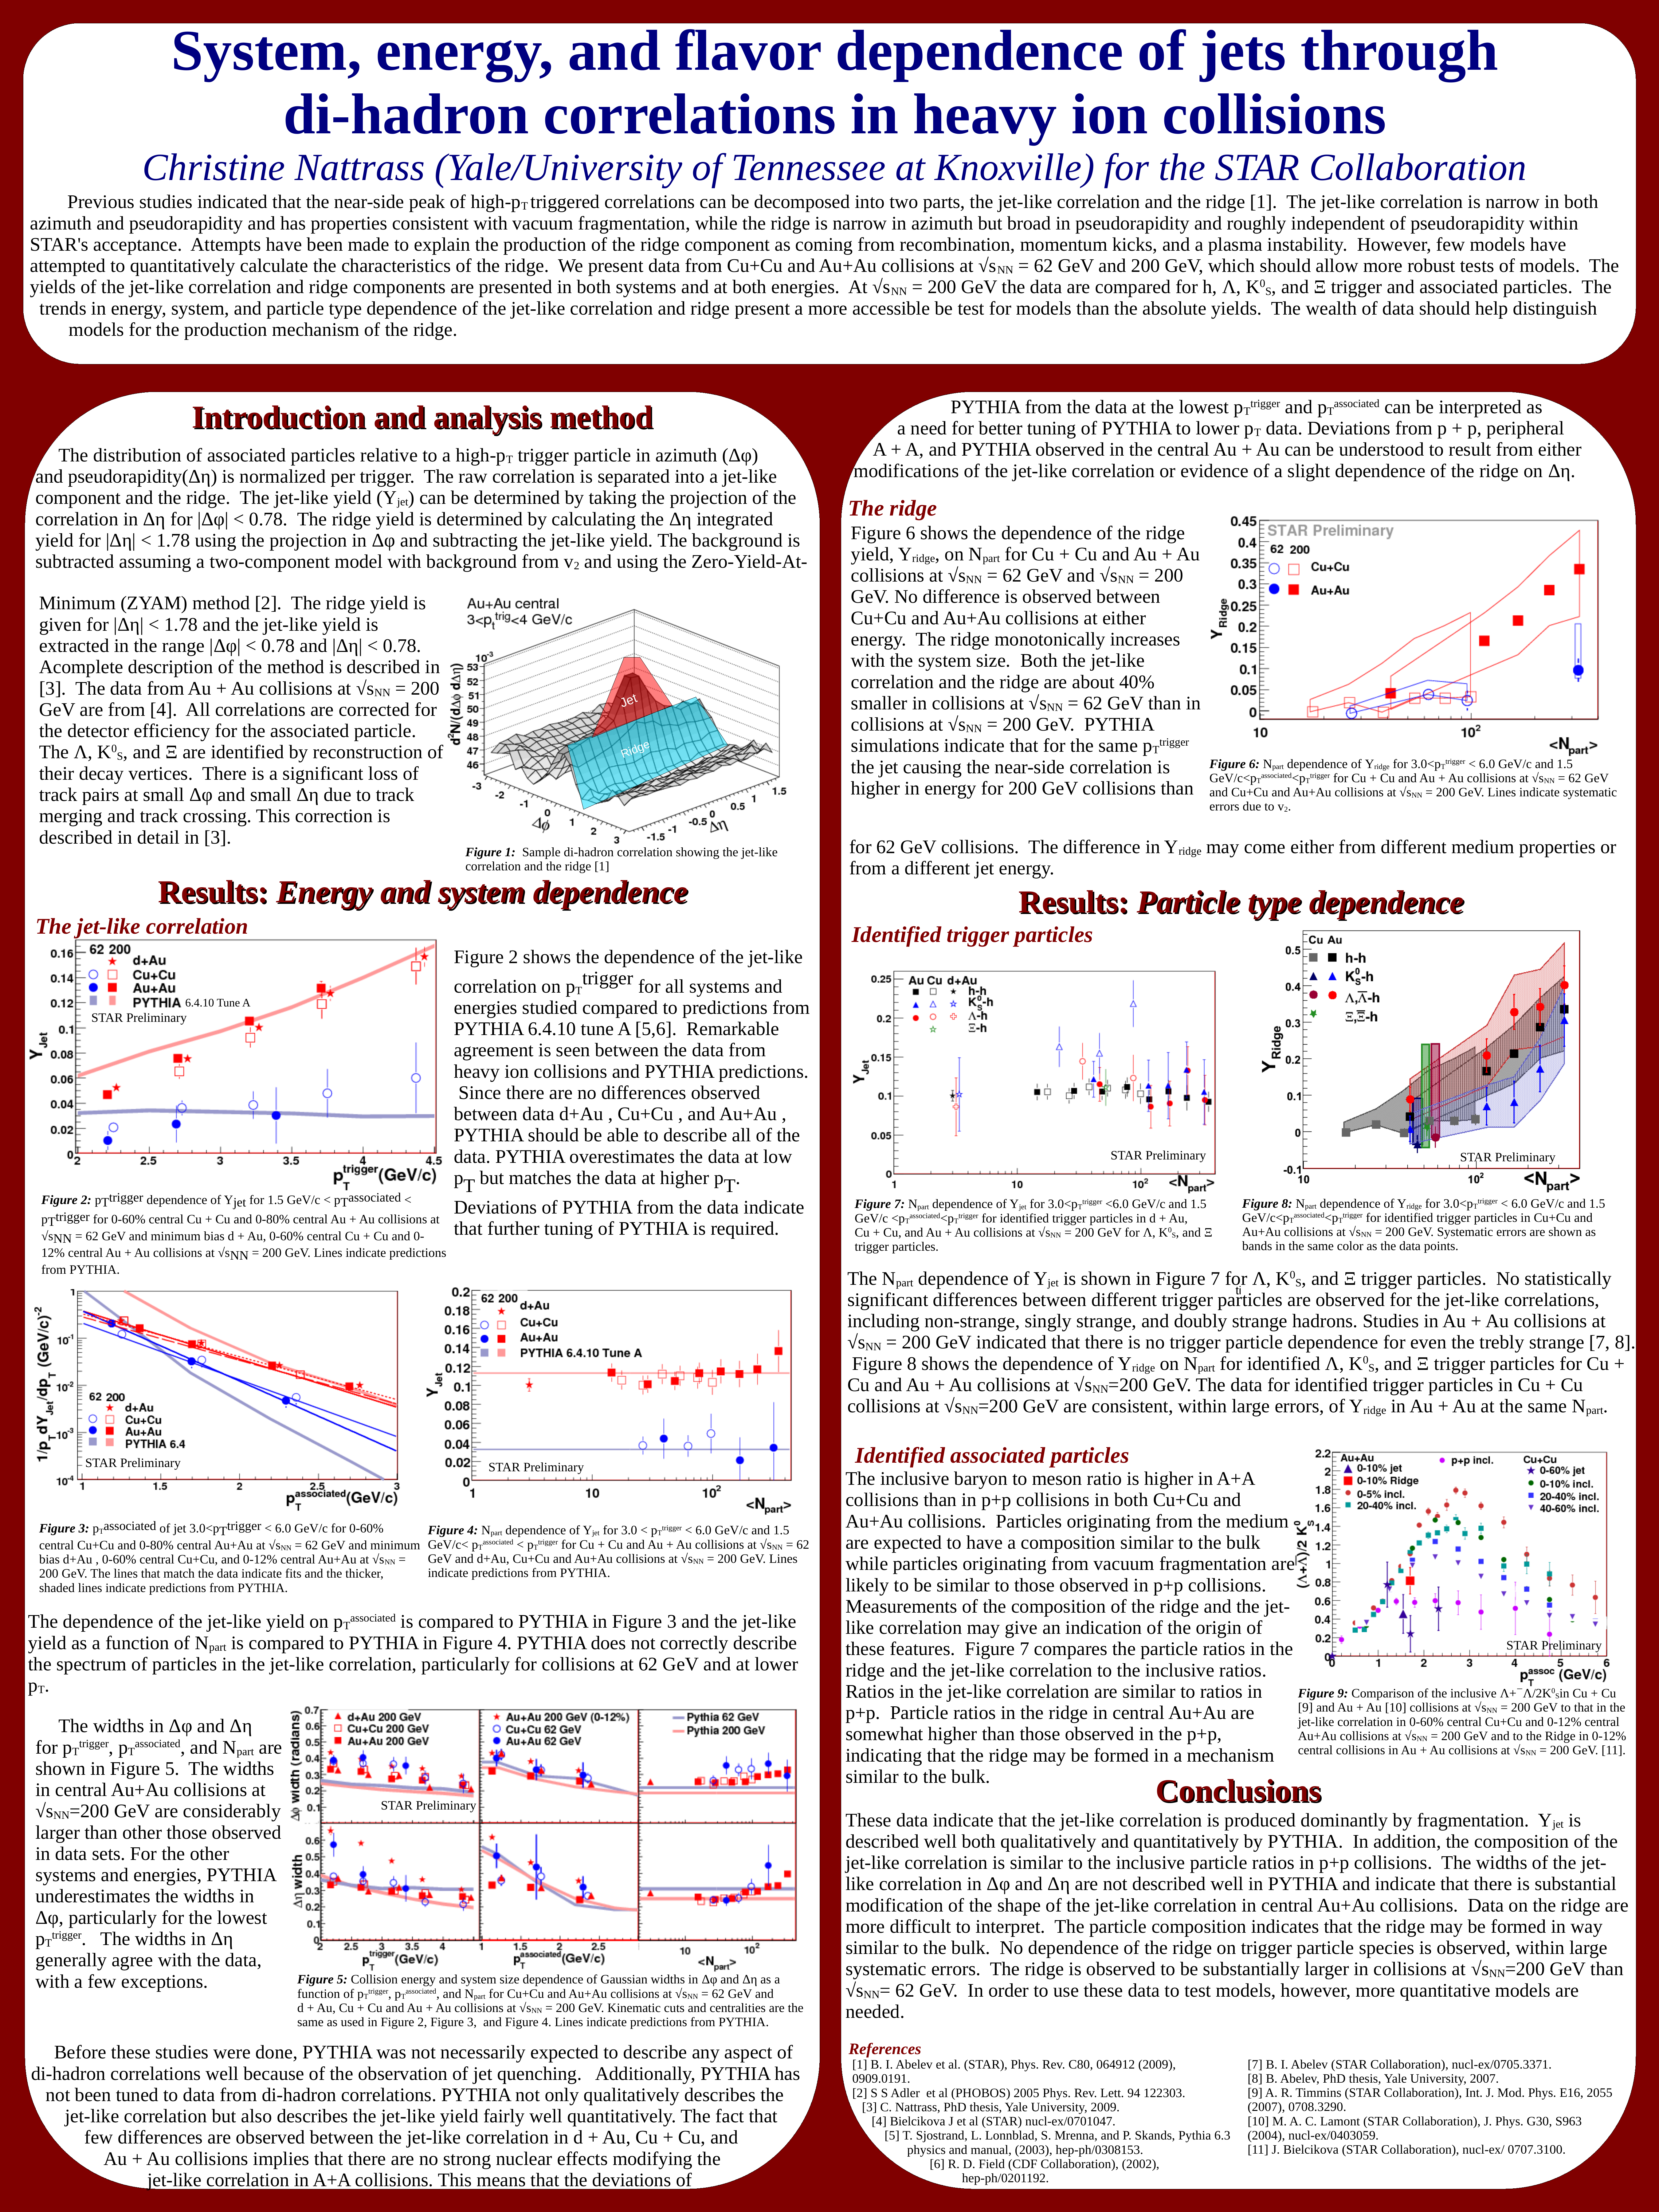

# System, energy, and flavor dependence of jets through di-hadron correlations in heavy ion collisions Christine Nattrass (Yale/University of Tennessee at Knoxville) for the STAR Collaboration
	 Previous studies indicated that the near-side peak of high-pT triggered correlations can be decomposed into two parts, the jet-like correlation and the ridge [1]. The jet-like correlation is narrow in both azimuth and pseudorapidity and has properties consistent with vacuum fragmentation, while the ridge is narrow in azimuth but broad in pseudorapidity and roughly independent of pseudorapidity within STAR's acceptance. Attempts have been made to explain the production of the ridge component as coming from recombination, momentum kicks, and a plasma instability. However, few models have attempted to quantitatively calculate the characteristics of the ridge. We present data from Cu+Cu and Au+Au collisions at √sNN = 62 GeV and 200 GeV, which should allow more robust tests of models. The yields of the jet-like correlation and ridge components are presented in both systems and at both energies. At √sNN = 200 GeV the data are compared for h, Λ, K0S, and Ξ trigger and associated particles. The
 trends in energy, system, and particle type dependence of the jet-like correlation and ridge present a more accessible be test for models than the absolute yields. The wealth of data should help distinguish
 models for the production mechanism of the ridge.
ti
				 PYTHIA from the data at the lowest pTtrigger and pTassociated can be interpreted as
 a need for better tuning of PYTHIA to lower pT data. Deviations from p + p, peripheral
 A + A, and PYTHIA observed in the central Au + Au can be understood to result from either
 modifications of the jet-like correlation or evidence of a slight dependence of the ridge on Δη.
Introduction and analysis method
	The distribution of associated particles relative to a high-pT trigger particle in azimuth (Δφ)
and pseudorapidity(Δη) is normalized per trigger. The raw correlation is separated into a jet-like component and the ridge. The jet-like yield (Yjet) can be determined by taking the projection of the correlation in Δη for |Δφ| < 0.78. The ridge yield is determined by calculating the Δη integrated yield for |Δη| < 1.78 using the projection in Δφ and subtracting the jet-like yield. The background is subtracted assuming a two-component model with background from v2 and using the Zero-Yield-At-
Jet
Ridge
Figure 1: Sample di-hadron correlation showing the jet-like correlation and the ridge [1]
Minimum (ZYAM) method [2]. The ridge yield is given for |Δη| < 1.78 and the jet-like yield is extracted in the range |Δφ| < 0.78 and |Δη| < 0.78. Acomplete description of the method is described in [3]. The data from Au + Au collisions at √sNN = 200 GeV are from [4]. All correlations are corrected for the detector efficiency for the associated particle. The Λ, K0S, and Ξ are identified by reconstruction of their decay vertices. There is a significant loss of track pairs at small Δφ and small Δη due to track merging and track crossing. This correction is described in detail in [3].
The ridge
Figure 6: Npart dependence of Yridge for 3.0<pTtrigger < 6.0 GeV/c and 1.5 GeV/c<pTassociated<pTtrigger for Cu + Cu and Au + Au collisions at √sNN = 62 GeV and Cu+Cu and Au+Au collisions at √sNN = 200 GeV. Lines indicate systematic errors due to v2.
Figure 6 shows the dependence of the ridge yield, Yridge, on Npart for Cu + Cu and Au + Au collisions at √sNN = 62 GeV and √sNN = 200 GeV. No difference is observed between Cu+Cu and Au+Au collisions at either energy. The ridge monotonically increases with the system size. Both the jet-like correlation and the ridge are about 40% smaller in collisions at √sNN = 62 GeV than in collisions at √sNN = 200 GeV. PYTHIA simulations indicate that for the same pTtrigger the jet causing the near-side correlation is higher in energy for 200 GeV collisions than
for 62 GeV collisions. The difference in Yridge may come either from different medium properties or from a different jet energy.
Results: Energy and system dependence
Results: Particle type dependence
Identified trigger particles
STAR Preliminary
Figure 8: Npart dependence of Yridge for 3.0<pTtrigger < 6.0 GeV/c and 1.5 GeV/c<pTassociated<pTtrigger for identified trigger particles in Cu+Cu and Au+Au collisions at √sNN = 200 GeV. Systematic errors are shown as bands in the same color as the data points.
STAR Preliminary
Figure 7: Npart dependence of Yjet for 3.0<pTtrigger <6.0 GeV/c and 1.5 GeV/c <pTassociated<pTtrigger for identified trigger particles in d + Au,
Cu + Cu, and Au + Au collisions at √sNN = 200 GeV for Λ, K0S, and Ξ trigger particles.
The Npart dependence of Yjet is shown in Figure 7 for Λ, K0S, and Ξ trigger particles. No statistically significant differences between different trigger particles are observed for the jet-like correlations, including non-strange, singly strange, and doubly strange hadrons. Studies in Au + Au collisions at √sNN = 200 GeV indicated that there is no trigger particle dependence for even the trebly strange [7, 8]. Figure 8 shows the dependence of Yridge on Npart for identified Λ, K0S, and Ξ trigger particles for Cu + Cu and Au + Au collisions at √sNN=200 GeV. The data for identified trigger particles in Cu + Cu collisions at √sNN=200 GeV are consistent, within large errors, of Yridge in Au + Au at the same Npart.
The jet-like correlation
6.4.10 Tune A
STAR Preliminary
Figure 2: pTtrigger dependence of Yjet for 1.5 GeV/c < pTassociated < pTtrigger for 0-60% central Cu + Cu and 0-80% central Au + Au collisions at √sNN = 62 GeV and minimum bias d + Au, 0-60% central Cu + Cu and 0-12% central Au + Au collisions at √sNN = 200 GeV. Lines indicate predictions from PYTHIA.
Figure 2 shows the dependence of the jet-like correlation on pTtrigger for all systems and energies studied compared to predictions from PYTHIA 6.4.10 tune A [5,6]. Remarkable agreement is seen between the data from heavy ion collisions and PYTHIA predictions. Since there are no differences observed between data d+Au , Cu+Cu , and Au+Au , PYTHIA should be able to describe all of the data. PYTHIA overestimates the data at low pT but matches the data at higher pT. Deviations of PYTHIA from the data indicate that further tuning of PYTHIA is required.
STAR Preliminary
Figure 4: Npart dependence of Yjet for 3.0 < pTtrigger < 6.0 GeV/c and 1.5 GeV/c< pTassociated < pTtrigger for Cu + Cu and Au + Au collisions at √sNN = 62 GeV and d+Au, Cu+Cu and Au+Au collisions at √sNN = 200 GeV. Lines indicate predictions from PYTHIA.
STAR Preliminary
Figure 3: pTassociated of jet 3.0<pTtrigger < 6.0 GeV/c for 0-60% central Cu+Cu and 0-80% central Au+Au at √sNN = 62 GeV and minimum bias d+Au , 0-60% central Cu+Cu, and 0-12% central Au+Au at √sNN = 200 GeV. The lines that match the data indicate fits and the thicker, shaded lines indicate predictions from PYTHIA.
Identified associated particles
STAR Preliminary
Figure 9: Comparison of the inclusive Λ+`Λ/2K0Sin Cu + Cu [9] and Au + Au [10] collisions at √sNN = 200 GeV to that in the jet-like correlation in 0-60% central Cu+Cu and 0-12% central Au+Au collisions at √sNN = 200 GeV and to the Ridge in 0-12% central collisions in Au + Au collisions at √sNN = 200 GeV. [11].
The inclusive baryon to meson ratio is higher in A+A collisions than in p+p collisions in both Cu+Cu and Au+Au collisions. Particles originating from the medium are expected to have a composition similar to the bulk while particles originating from vacuum fragmentation are likely to be similar to those observed in p+p collisions. Measurements of the composition of the ridge and the jet-like correlation may give an indication of the origin of these features. Figure 7 compares the particle ratios in the ridge and the jet-like correlation to the inclusive ratios. Ratios in the jet-like correlation are similar to ratios in p+p. Particle ratios in the ridge in central Au+Au are somewhat higher than those observed in the p+p, indicating that the ridge may be formed in a mechanism similar to the bulk.
The dependence of the jet-like yield on pTassociated is compared to PYTHIA in Figure 3 and the jet-like yield as a function of Npart is compared to PYTHIA in Figure 4. PYTHIA does not correctly describe the spectrum of particles in the jet-like correlation, particularly for collisions at 62 GeV and at lower pT.
STAR Preliminary
Figure 5: Collision energy and system size dependence of Gaussian widths in Δφ and Δη as a function of pTtrigger, pTassociated, and Npart for Cu+Cu and Au+Au collisions at √sNN = 62 GeV and
d + Au, Cu + Cu and Au + Au collisions at √sNN = 200 GeV. Kinematic cuts and centralities are the same as used in Figure 2, Figure 3, and Figure 4. Lines indicate predictions from PYTHIA.
	The widths in Δφ and Δη for pTtrigger, pTassociated, and Npart are shown in Figure 5. The widths in central Au+Au collisions at √sNN=200 GeV are considerably larger than other those observed in data sets. For the other systems and energies, PYTHIA underestimates the widths in Δφ, particularly for the lowest pTtrigger. The widths in Δη generally agree with the data, with a few exceptions.
Conclusions
These data indicate that the jet-like correlation is produced dominantly by fragmentation. Yjet is described well both qualitatively and quantitatively by PYTHIA. In addition, the composition of the jet-like correlation is similar to the inclusive particle ratios in p+p collisions. The widths of the jet-like correlation in Δφ and Δη are not described well in PYTHIA and indicate that there is substantial modification of the shape of the jet-like correlation in central Au+Au collisions. Data on the ridge are more difficult to interpret. The particle composition indicates that the ridge may be formed in way similar to the bulk. No dependence of the ridge on trigger particle species is observed, within large systematic errors. The ridge is observed to be substantially larger in collisions at √sNN=200 GeV than √sNN= 62 GeV. In order to use these data to test models, however, more quantitative models are needed.
Eh
References
	Before these studies were done, PYTHIA was not necessarily expected to describe any aspect of
di-hadron correlations well because of the observation of jet quenching. Additionally, PYTHIA has
 not been tuned to data from di-hadron correlations. PYTHIA not only qualitatively describes the
 jet-like correlation but also describes the jet-like yield fairly well quantitatively. The fact that
 few differences are observed between the jet-like correlation in d + Au, Cu + Cu, and
 Au + Au collisions implies that there are no strong nuclear effects modifying the
 jet-like correlation in A+A collisions. This means that the deviations of
[7] B. I. Abelev (STAR Collaboration), nucl-ex/0705.3371.
[8] B. Abelev, PhD thesis, Yale University, 2007.
[9] A. R. Timmins (STAR Collaboration), Int. J. Mod. Phys. E16, 2055 (2007), 0708.3290.
[10] M. A. C. Lamont (STAR Collaboration), J. Phys. G30, S963
(2004), nucl-ex/0403059.
[11] J. Bielcikova (STAR Collaboration), nucl-ex/ 0707.3100.
[1] B. I. Abelev et al. (STAR), Phys. Rev. C80, 064912 (2009), 0909.0191.
[2] S S Adler et al (PHOBOS) 2005 Phys. Rev. Lett. 94 122303.
 [3] C. Nattrass, PhD thesis, Yale University, 2009.
 [4] Bielcikova J et al (STAR) nucl-ex/0701047.
 [5] T. Sjostrand, L. Lonnblad, S. Mrenna, and P. Skands, Pythia 6.3
 physics and manual, (2003), hep-ph/0308153.
 [6] R. D. Field (CDF Collaboration), (2002),
 hep-ph/0201192.
[1] Ridge paper
[2] ZYAM
[3] my thesis
[4] Jana QM proceedings
[5] Pythia
[6] tune A
[7] Joern prelim ff